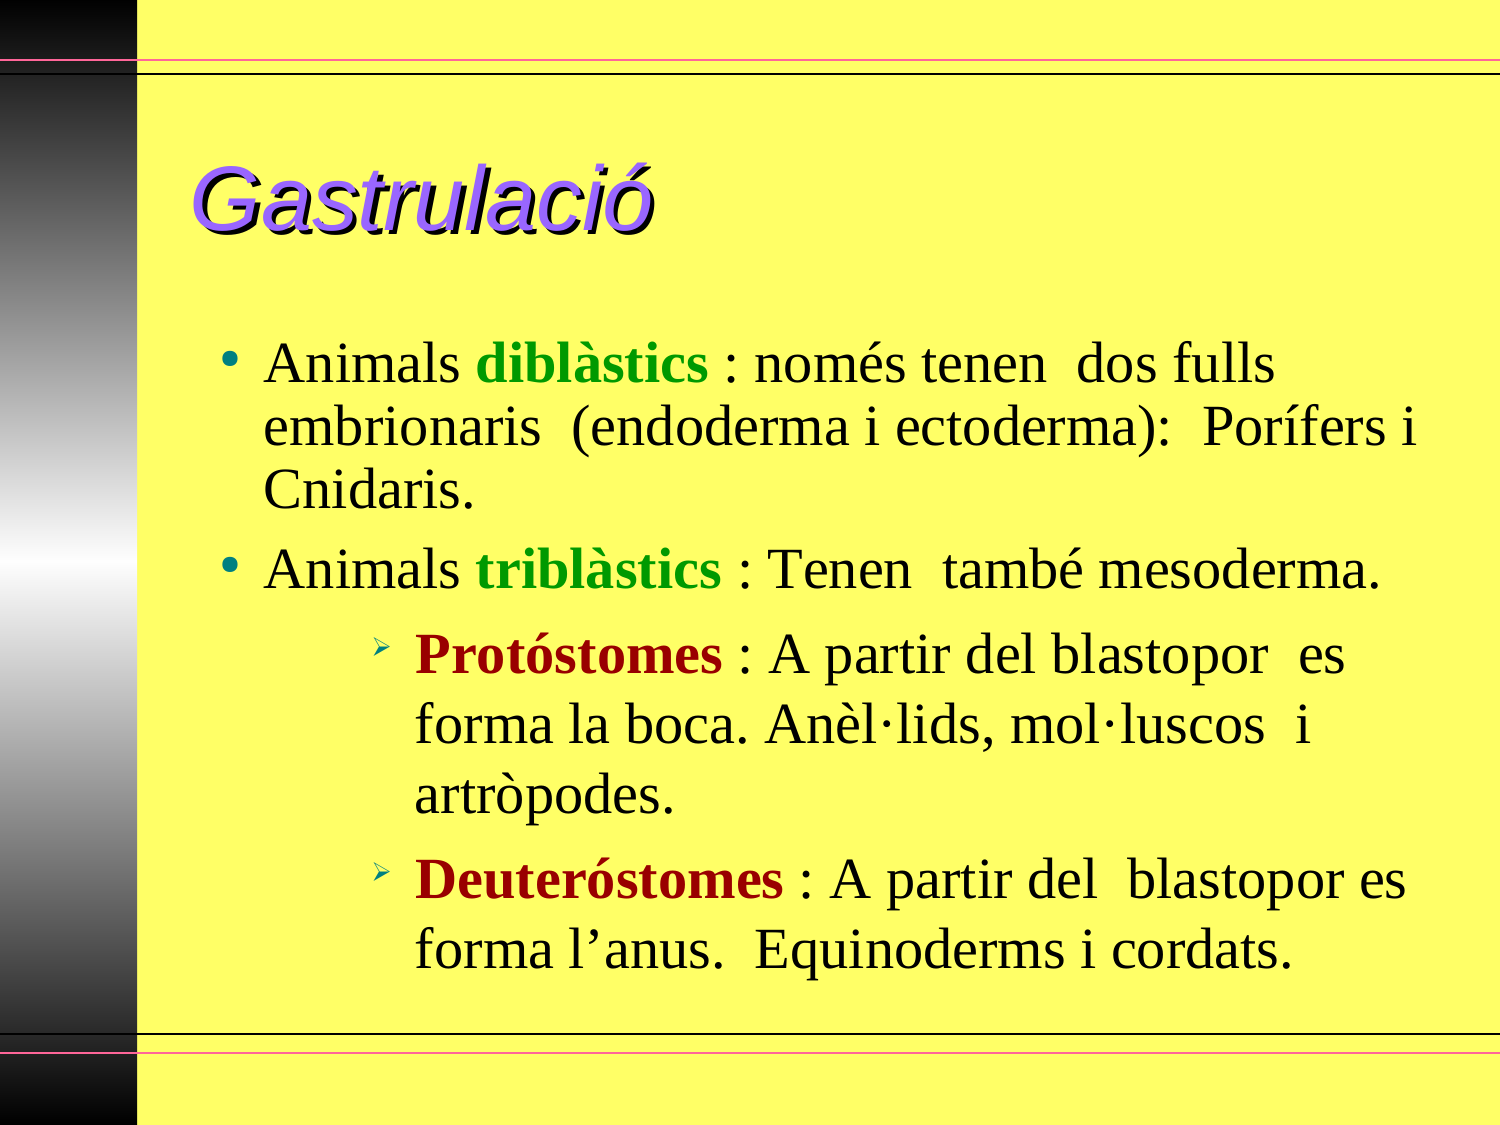

# Gastrulació
Animals diblàstics : només tenen dos fulls embrionaris (endoderma i ectoderma): Porífers i Cnidaris.
Animals triblàstics : Tenen també mesoderma.
Protóstomes : A partir del blastopor es forma la boca. Anèl·lids, mol·luscos i artròpodes.
Deuteróstomes : A partir del blastopor es forma l’anus. Equinoderms i cordats.